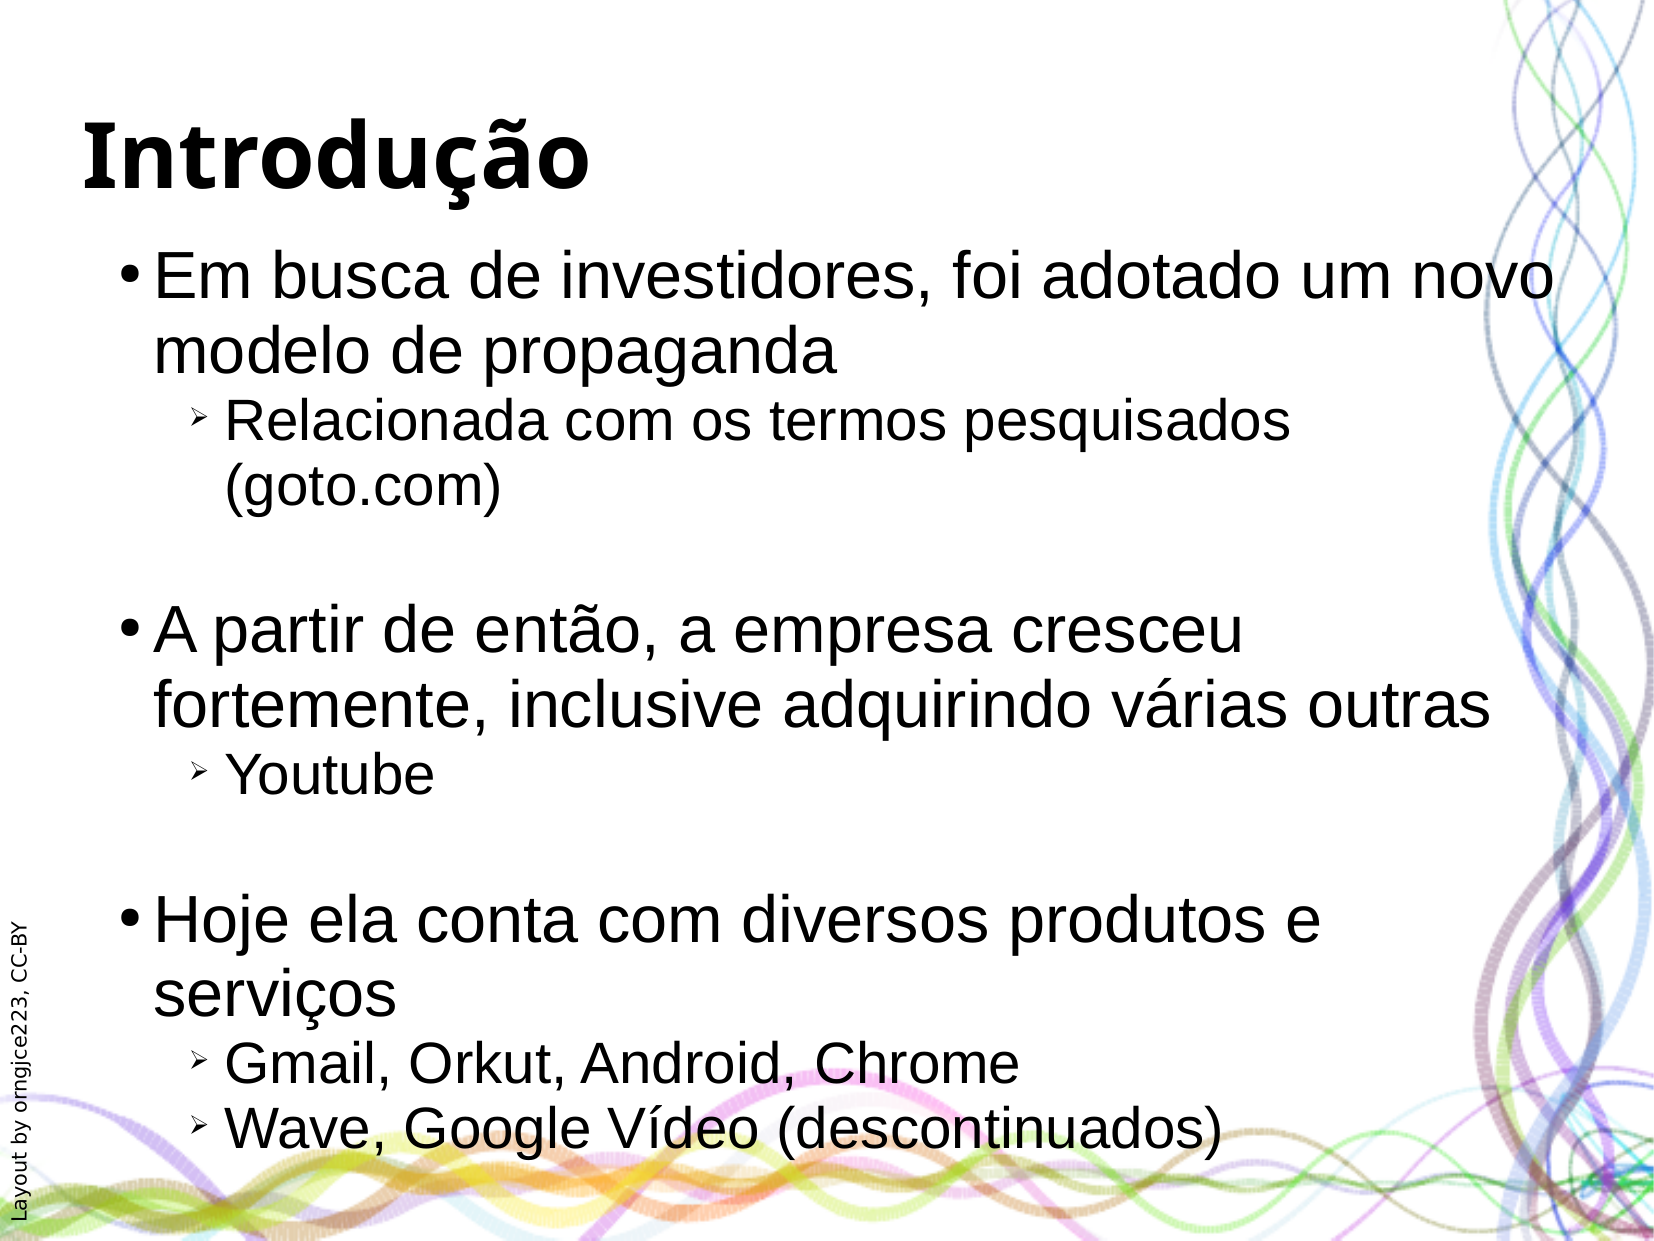

# Introdução
Em busca de investidores, foi adotado um novo modelo de propaganda
Relacionada com os termos pesquisados (goto.com)
A partir de então, a empresa cresceu fortemente, inclusive adquirindo várias outras
Youtube
Hoje ela conta com diversos produtos e serviços
Gmail, Orkut, Android, Chrome
Wave, Google Vídeo (descontinuados)